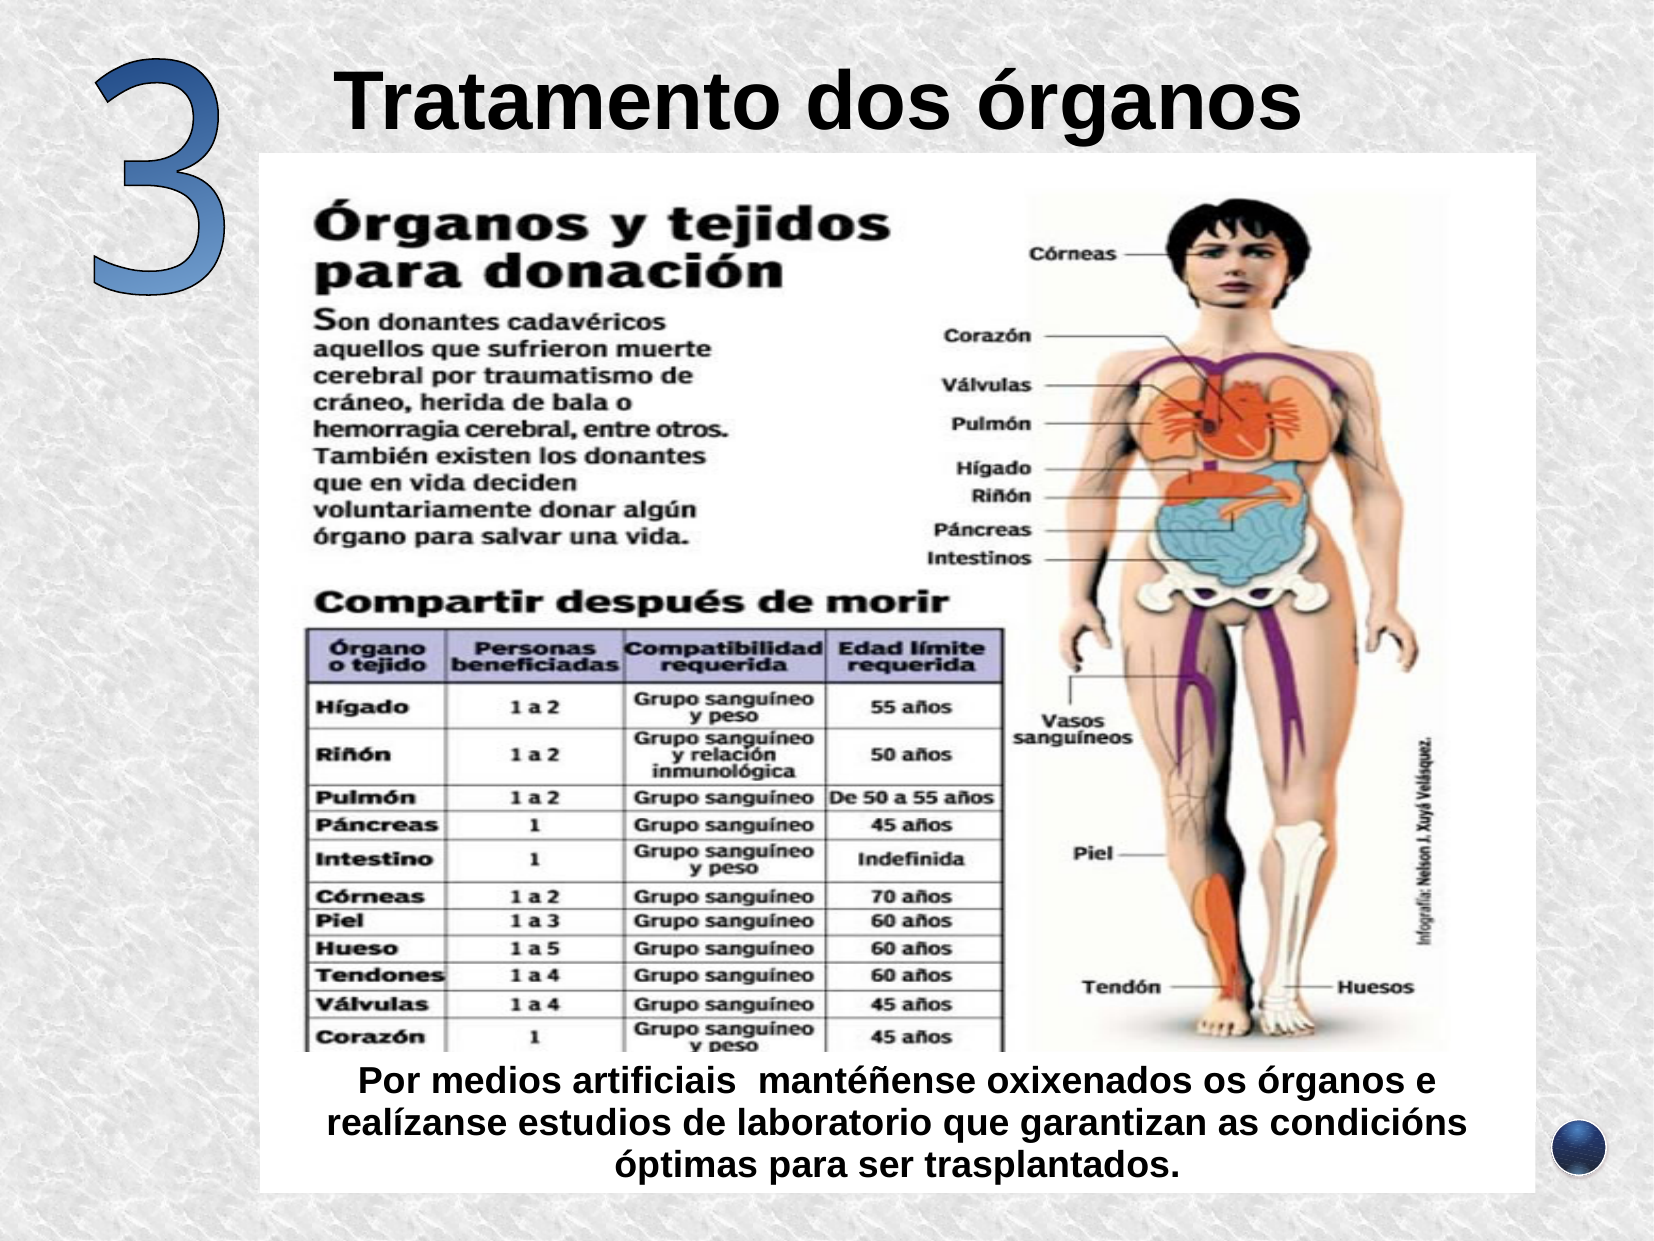

Tratamento dos órganos
3
Por medios artificiais mantéñense oxixenados os órganos e realízanse estudios de laboratorio que garantizan as condicións óptimas para ser trasplantados.